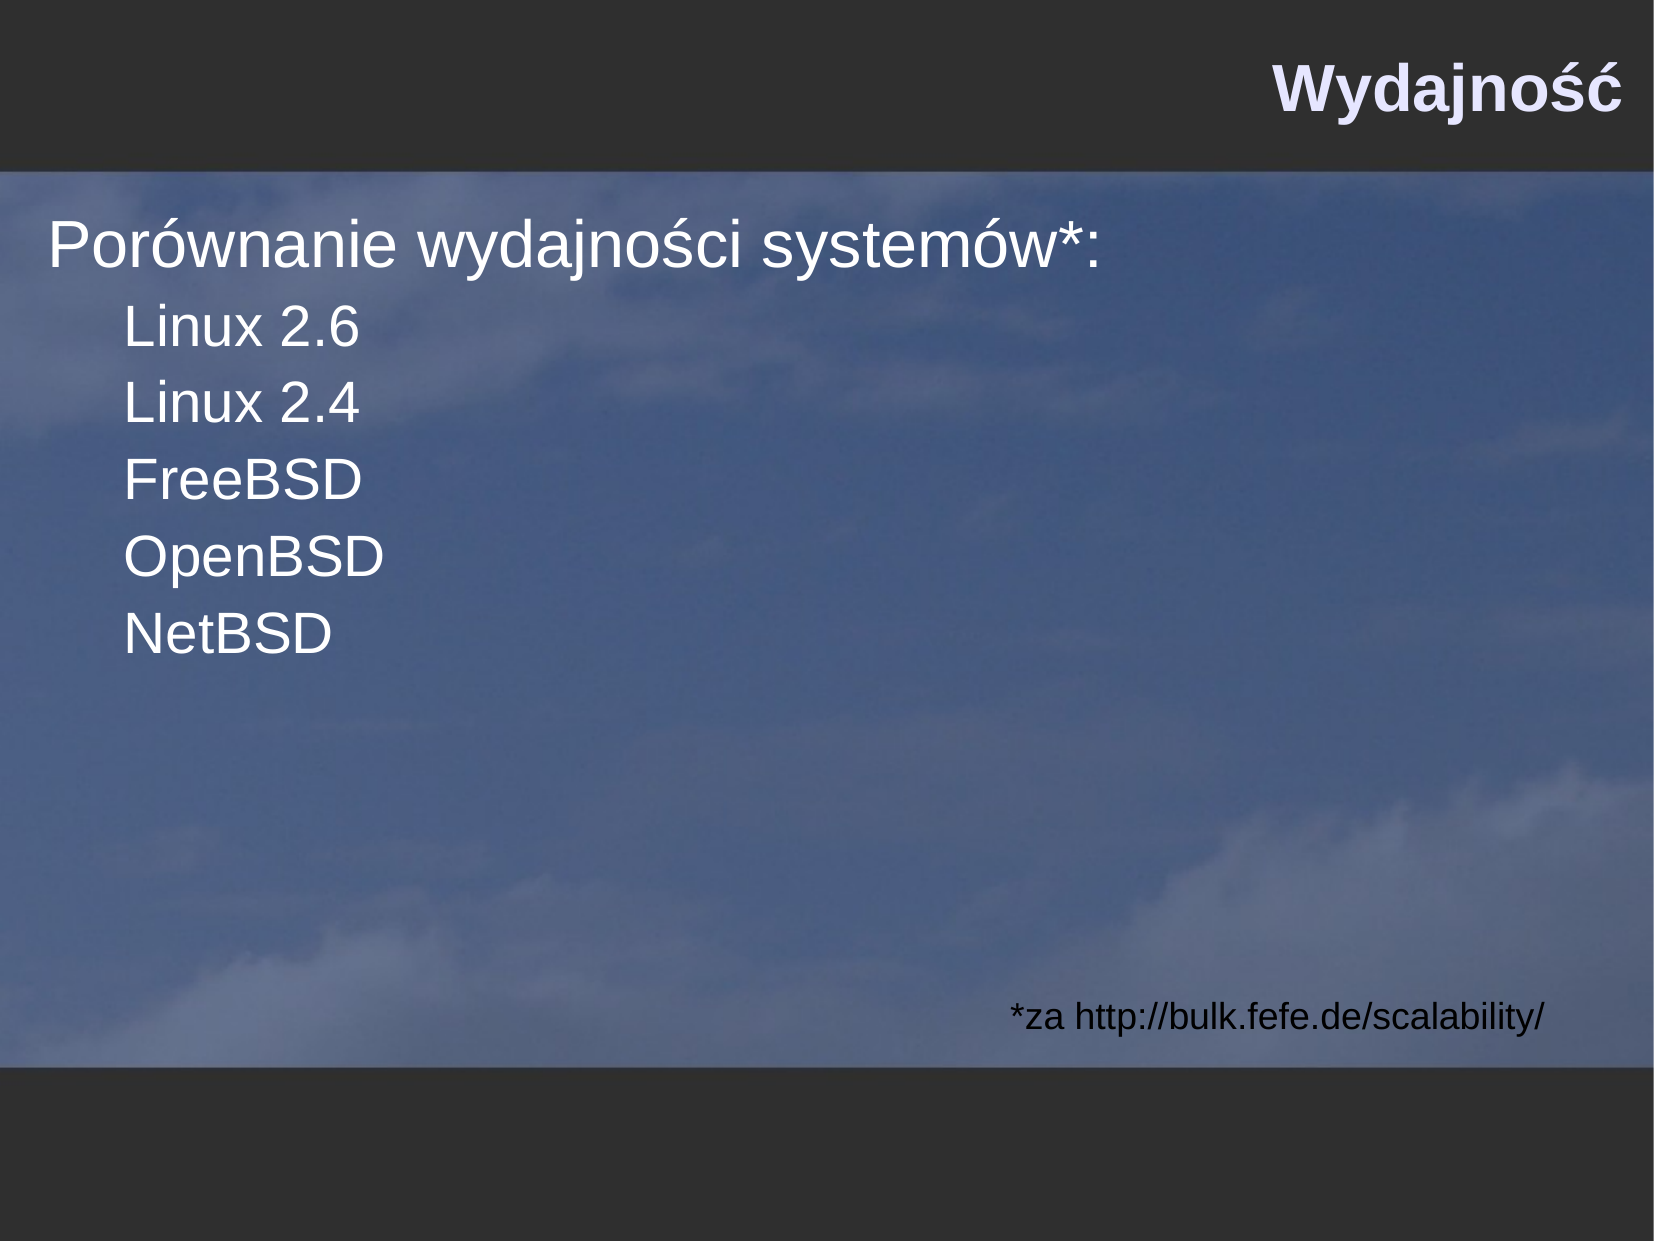

# Wydajność
Porównanie wydajności systemów*:
Linux 2.6
Linux 2.4
FreeBSD
OpenBSD
NetBSD
 *za http://bulk.fefe.de/scalability/